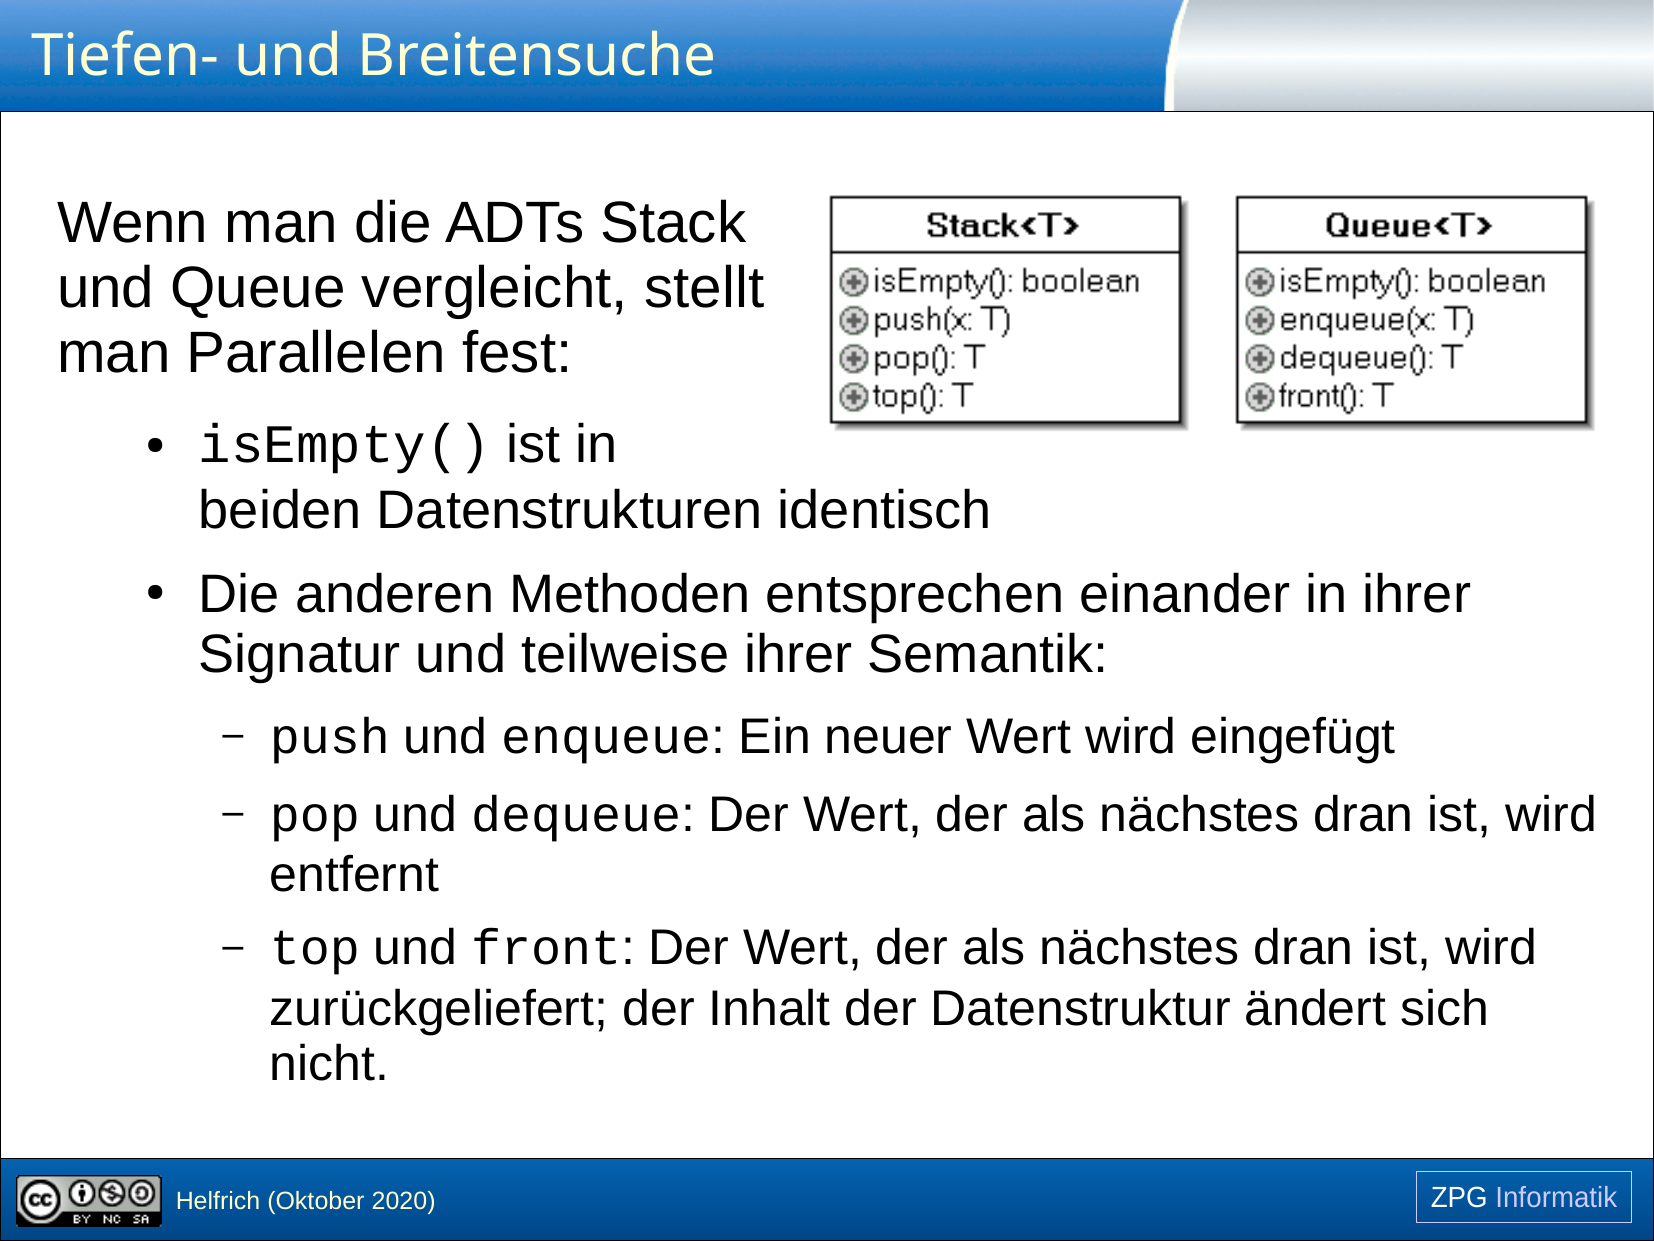

# Tiefen- und Breitensuche
Wenn man die ADTs Stack
und Queue vergleicht, stellt
man Parallelen fest:
isEmpty() ist in
beiden Datenstrukturen identisch
Die anderen Methoden entsprechen einander in ihrer Signatur und teilweise ihrer Semantik:
push und enqueue: Ein neuer Wert wird eingefügt
pop und dequeue: Der Wert, der als nächstes dran ist, wird entfernt
top und front: Der Wert, der als nächstes dran ist, wird zurückgeliefert; der Inhalt der Datenstruktur ändert sich nicht.